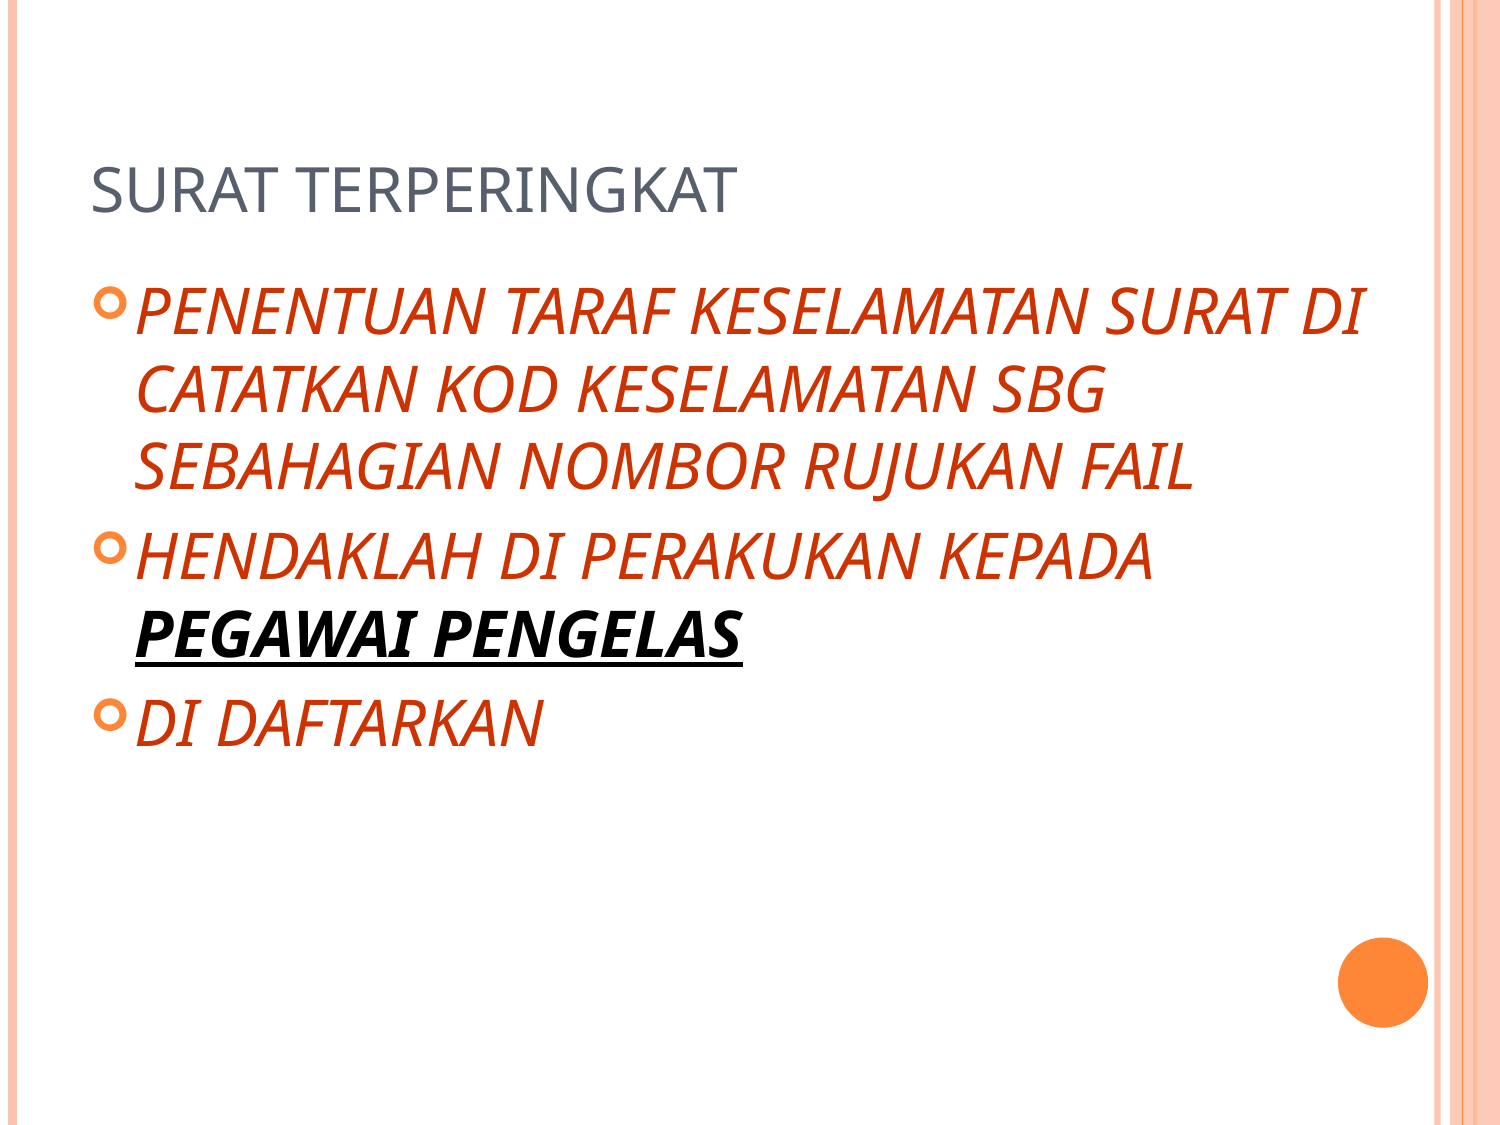

# SURAT TERPERINGKAT
PENENTUAN TARAF KESELAMATAN SURAT DI CATATKAN KOD KESELAMATAN SBG SEBAHAGIAN NOMBOR RUJUKAN FAIL
HENDAKLAH DI PERAKUKAN KEPADA PEGAWAI PENGELAS
DI DAFTARKAN